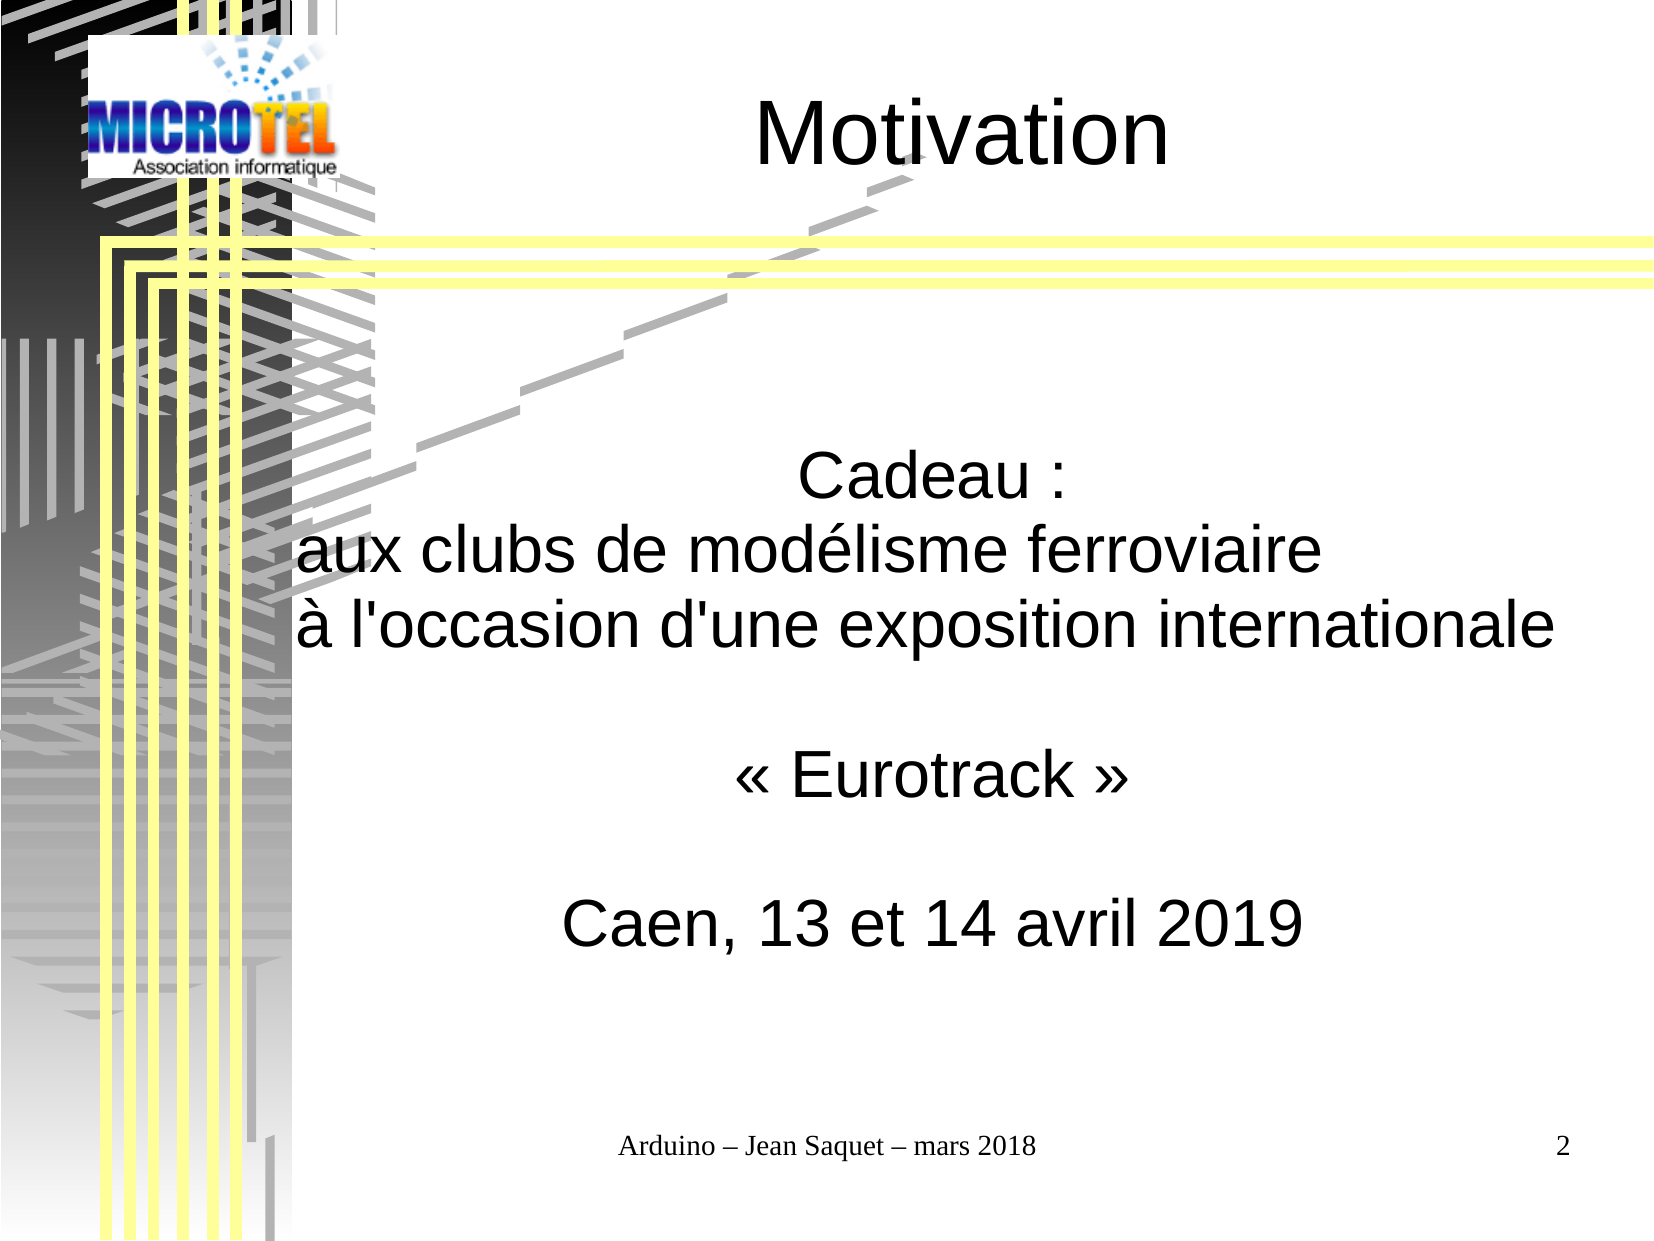

# Motivation
Cadeau :
aux clubs de modélisme ferroviaire
à l'occasion d'une exposition internationale
« Eurotrack »
Caen, 13 et 14 avril 2019
2